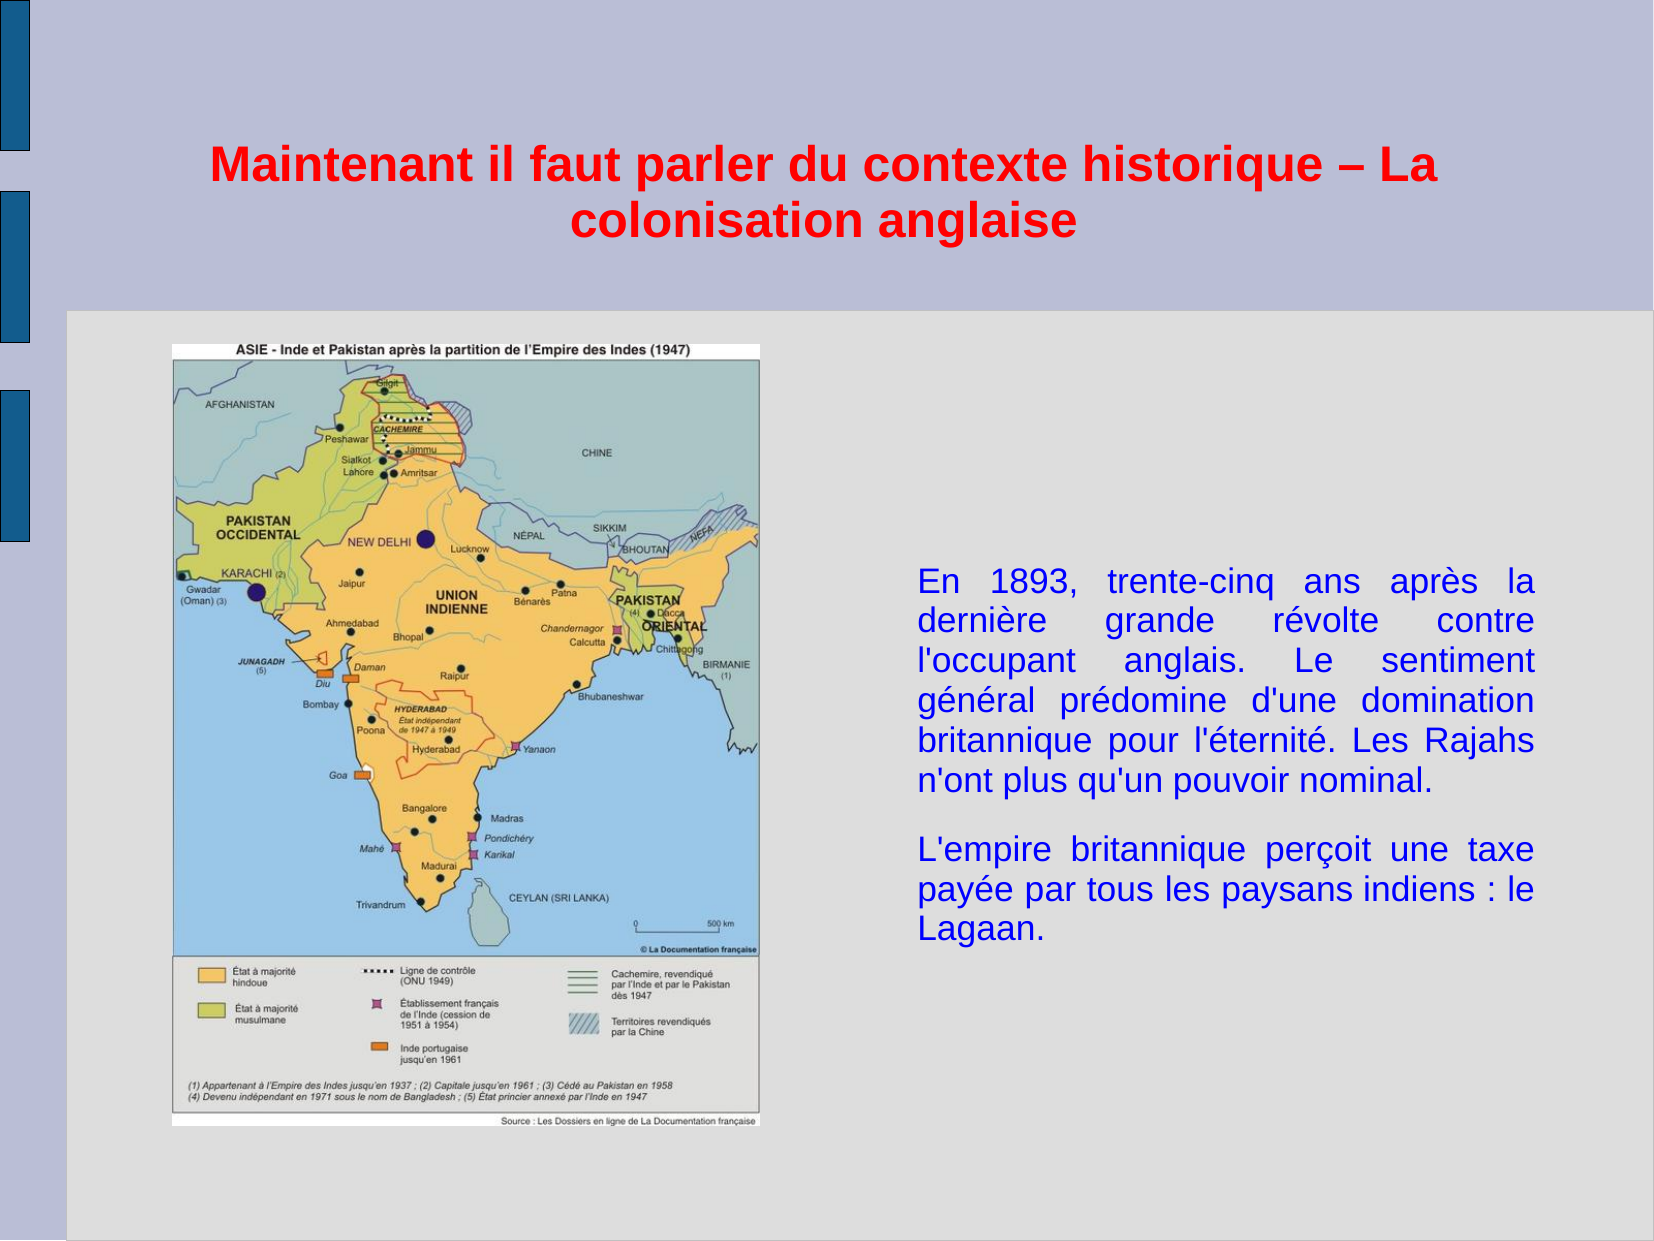

# Maintenant il faut parler du contexte historique – La colonisation anglaise
En 1893, trente-cinq ans après la dernière grande révolte contre l'occupant anglais. Le sentiment général prédomine d'une domination britannique pour l'éternité. Les Rajahs n'ont plus qu'un pouvoir nominal.
L'empire britannique perçoit une taxe payée par tous les paysans indiens : le Lagaan.